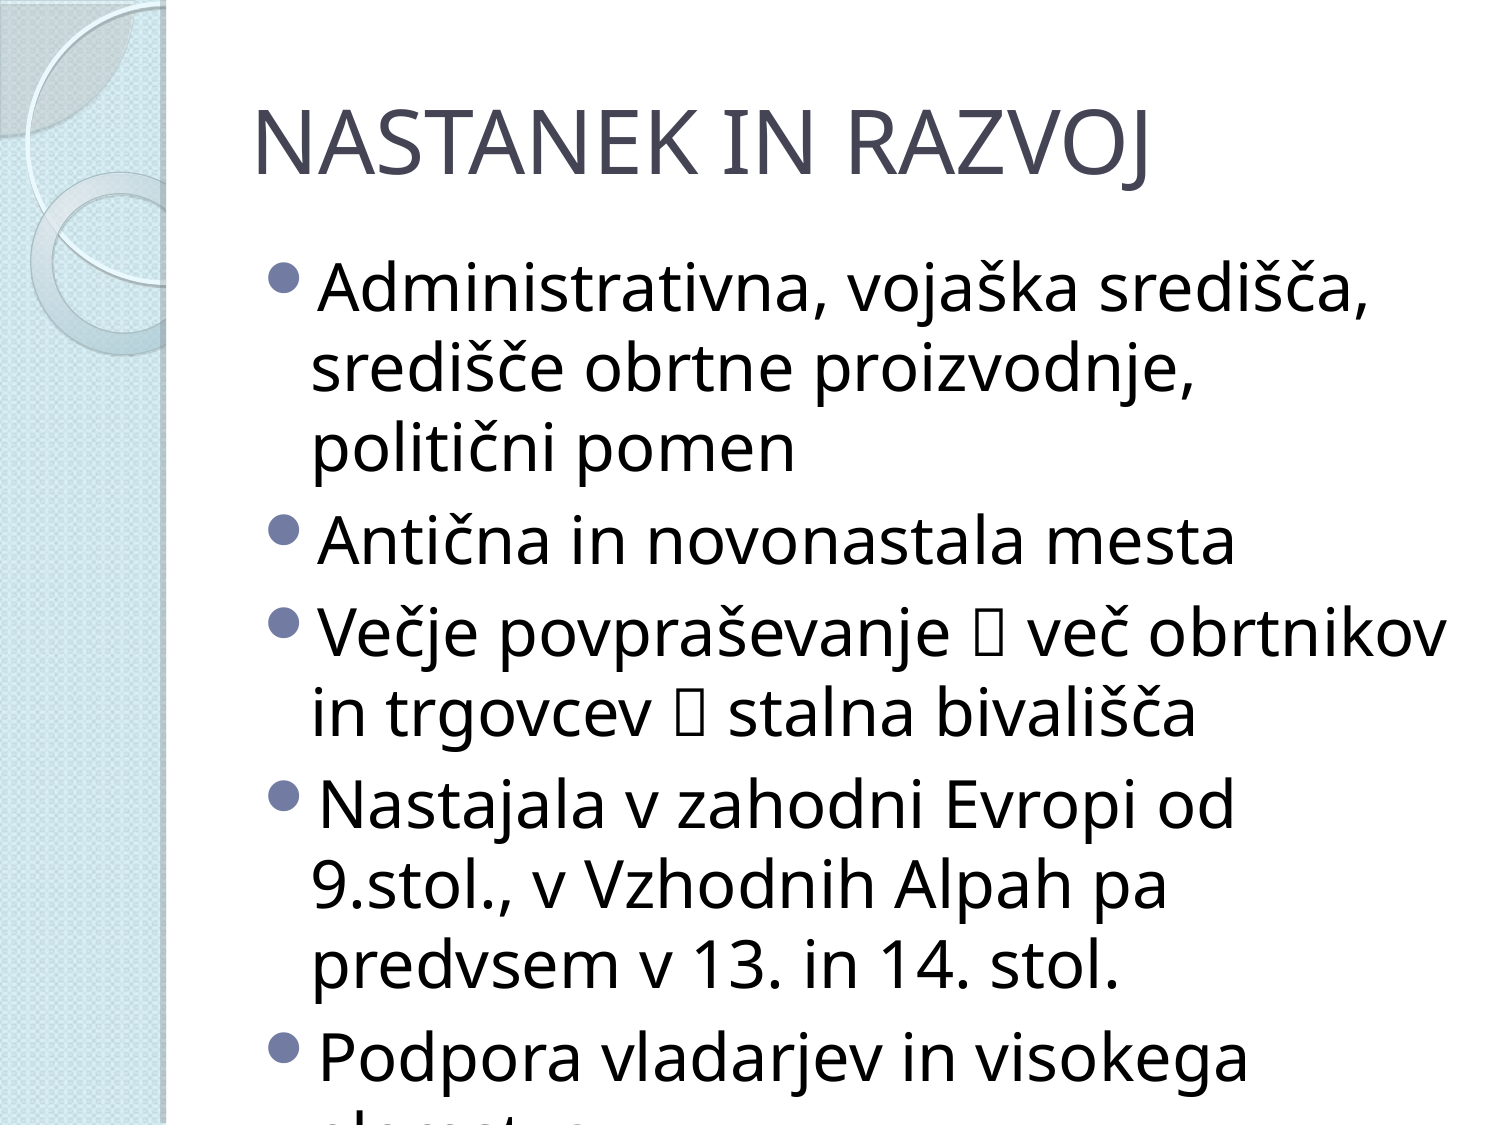

# NASTANEK IN RAZVOJ
Administrativna, vojaška središča, središče obrtne proizvodnje, politični pomen
Antična in novonastala mesta
Večje povpraševanje  več obrtnikov in trgovcev  stalna bivališča
Nastajala v zahodni Evropi od 9.stol., v Vzhodnih Alpah pa predvsem v 13. in 14. stol.
Podpora vladarjev in visokega plemstva